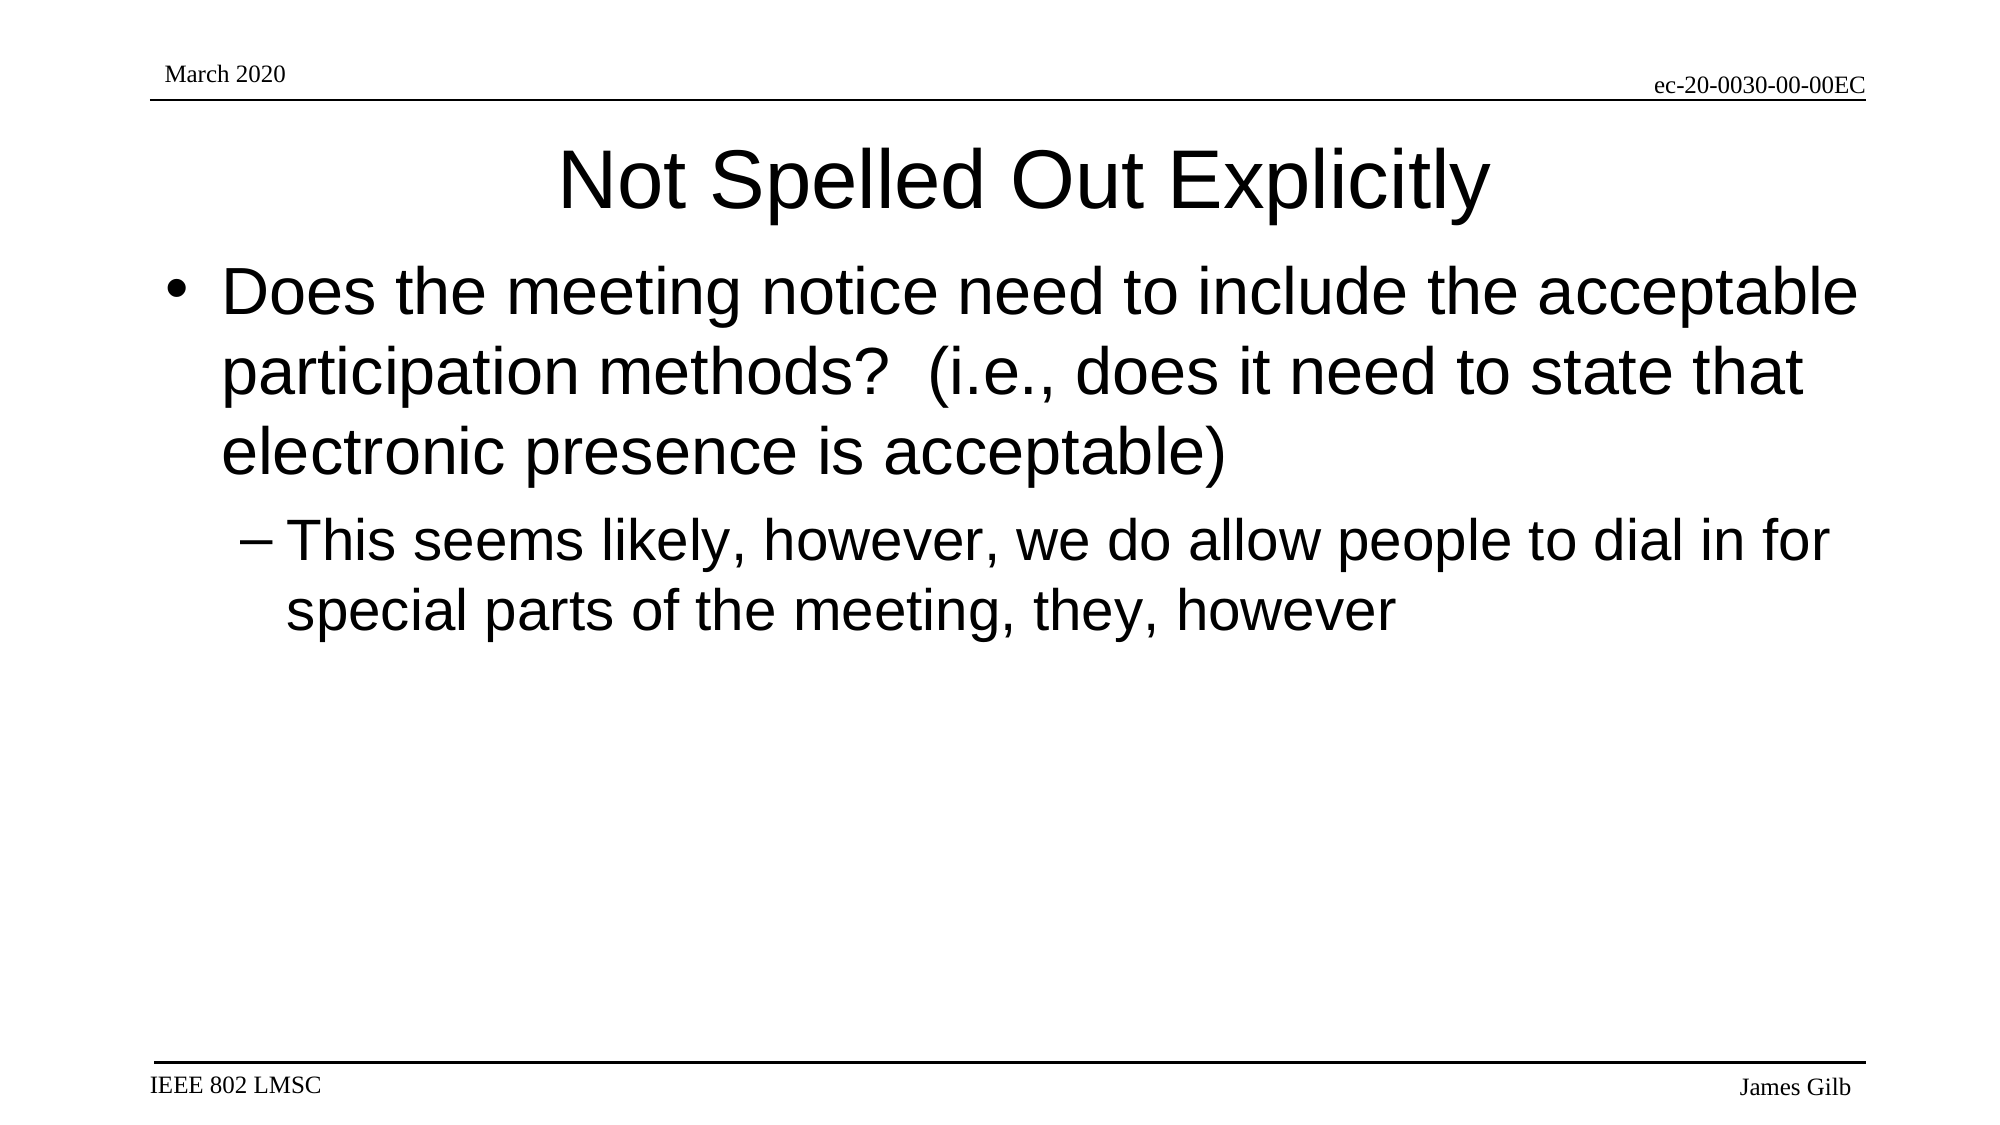

# Not Spelled Out Explicitly
Does the meeting notice need to include the acceptable participation methods? (i.e., does it need to state that electronic presence is acceptable)
This seems likely, however, we do allow people to dial in for special parts of the meeting, they, however